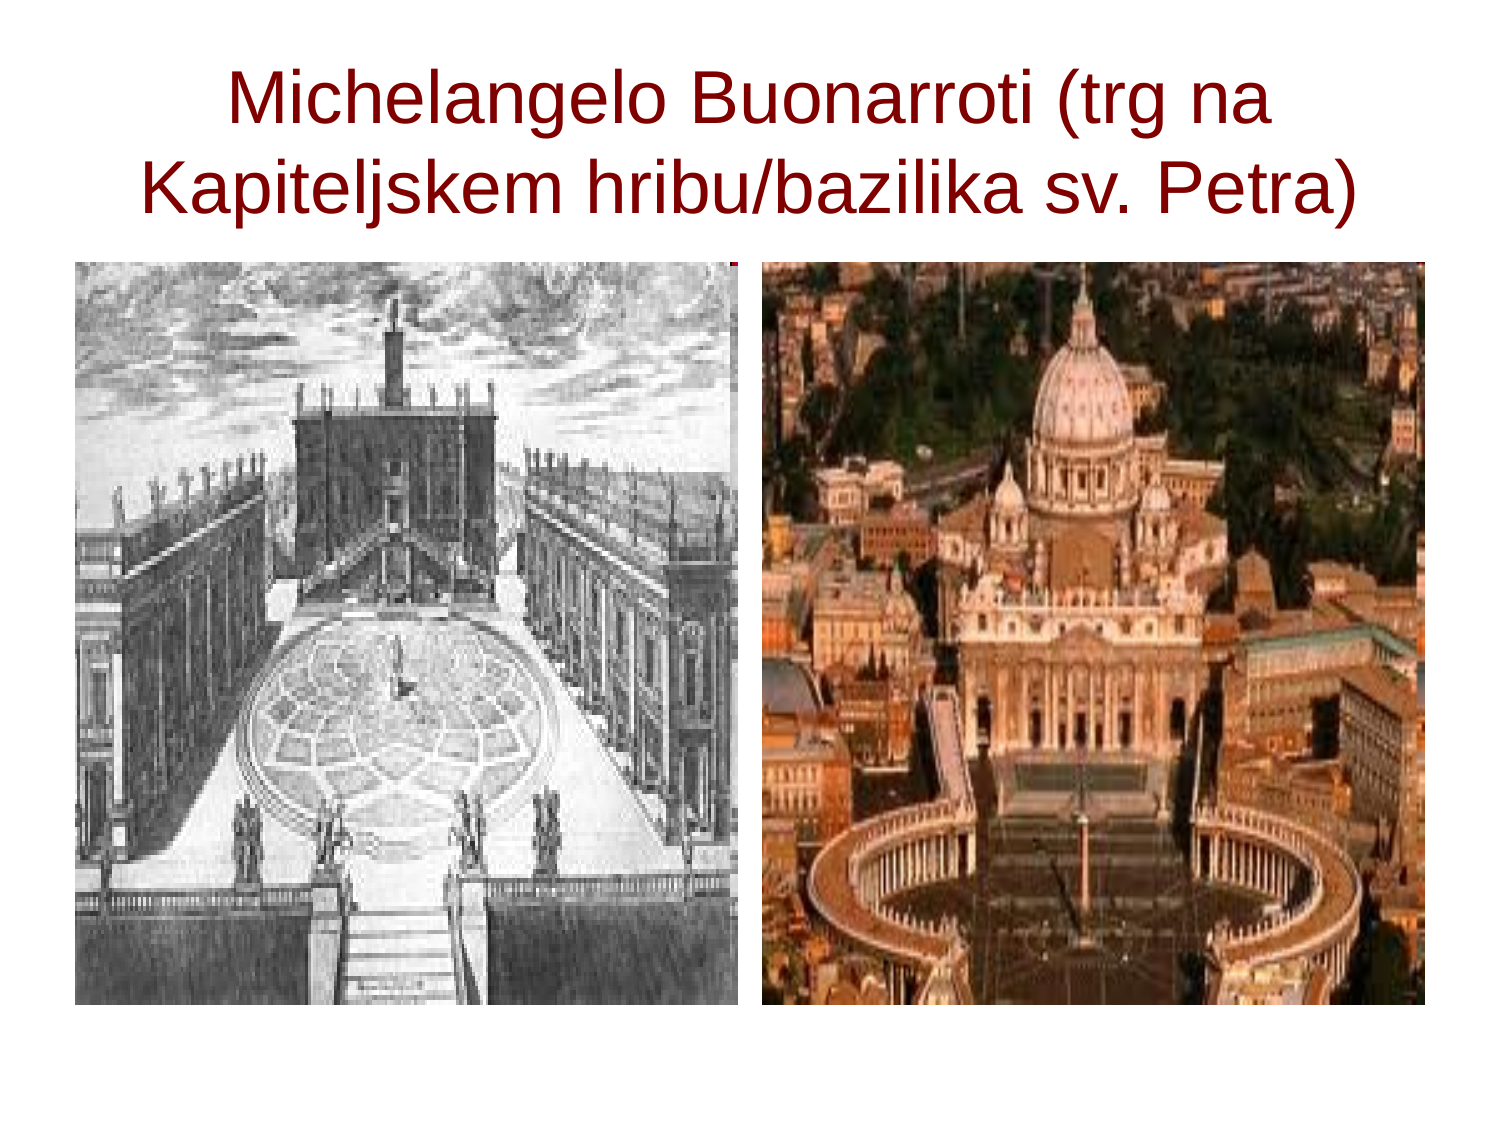

# Michelangelo Buonarroti (trg na Kapiteljskem hribu/bazilika sv. Petra)